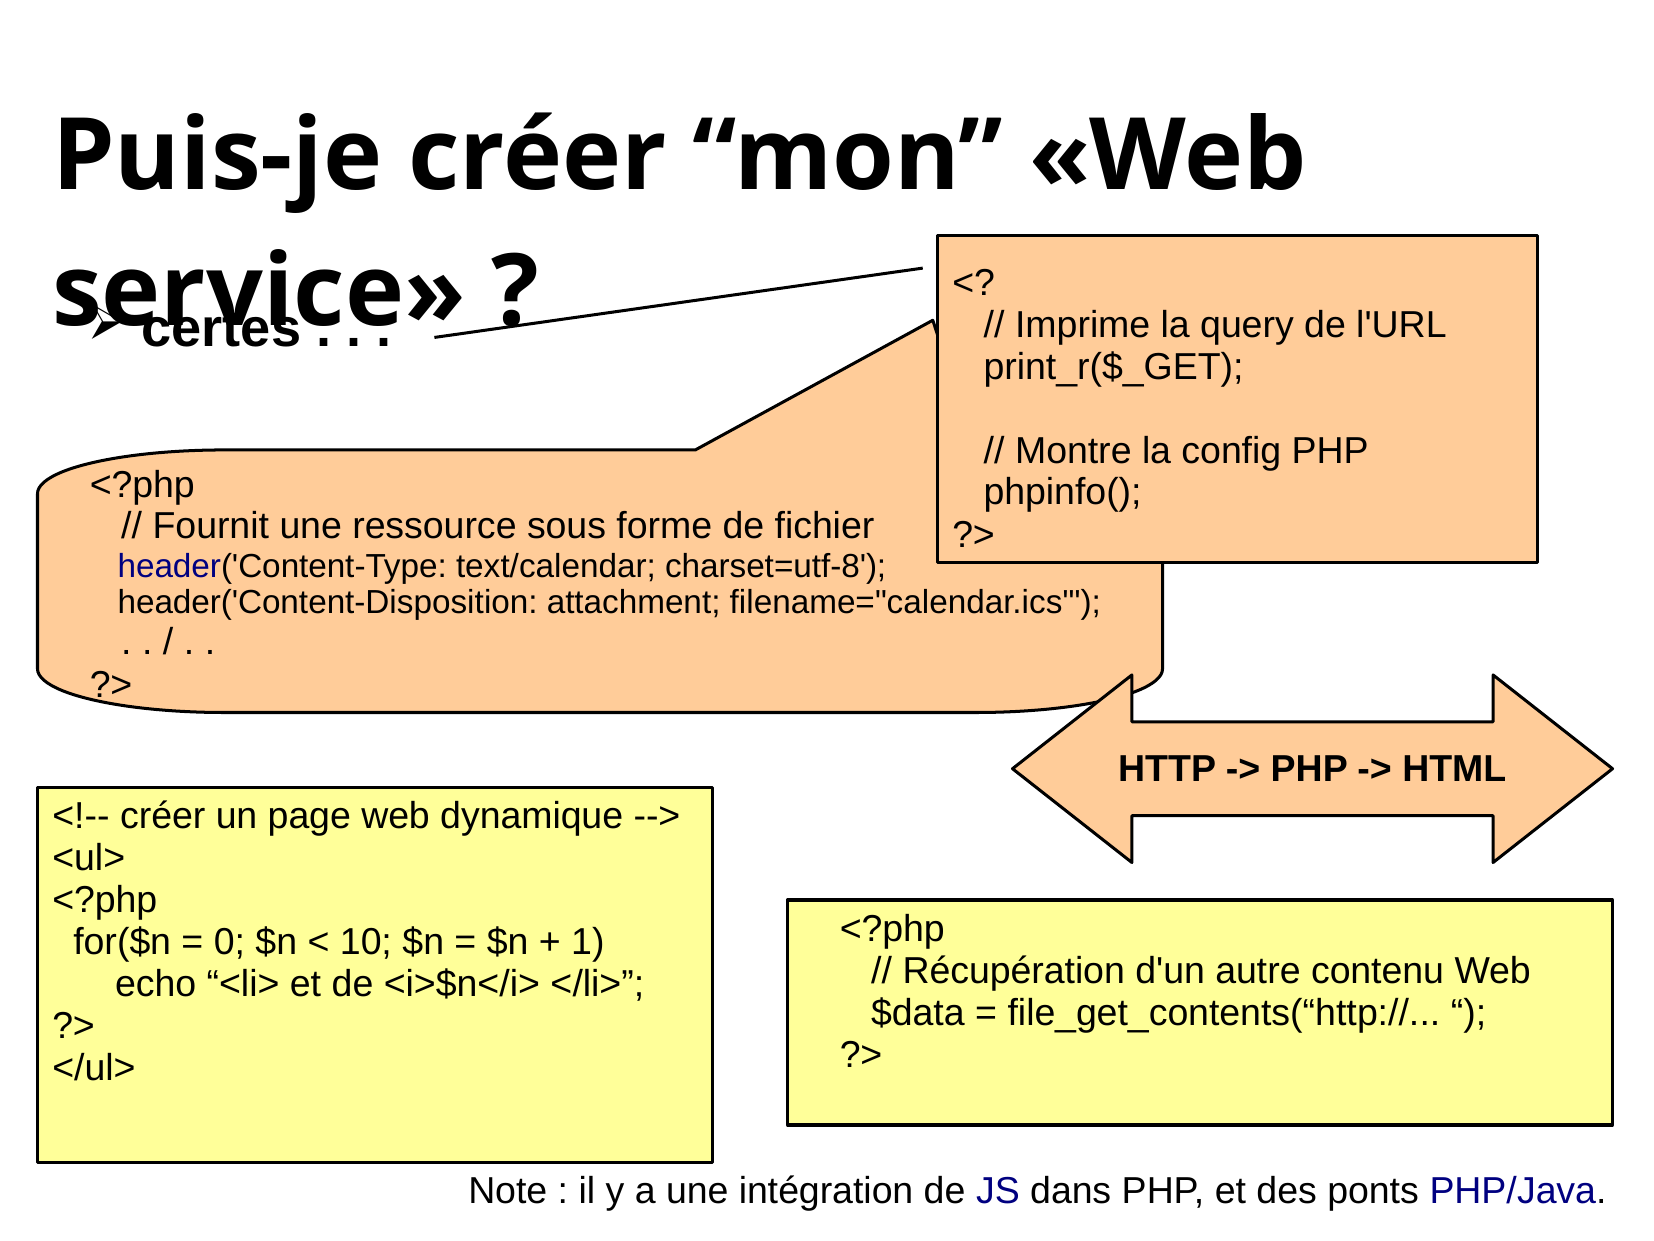

Puis-je créer “mon” «Web service» ?
 certes . . .
<?
 // Imprime la query de l'URL
 print_r($_GET);
 // Montre la config PHP
 phpinfo();
?>
<?php
 // Fournit une ressource sous forme de fichier
 header('Content-Type: text/calendar; charset=utf-8');
 header('Content-Disposition: attachment; filename="calendar.ics"');
 . . / . .
?>
HTTP -> PHP -> HTML
<!-- créer un page web dynamique -->
<ul>
<?php
 for($n = 0; $n < 10; $n = $n + 1)
 echo “<li> et de <i>$n</i> </li>”;
?>
</ul>
<?php
 // Récupération d'un autre contenu Web
 $data = file_get_contents(“http://... “);
?>
Note : il y a une intégration de JS dans PHP, et des ponts PHP/Java.